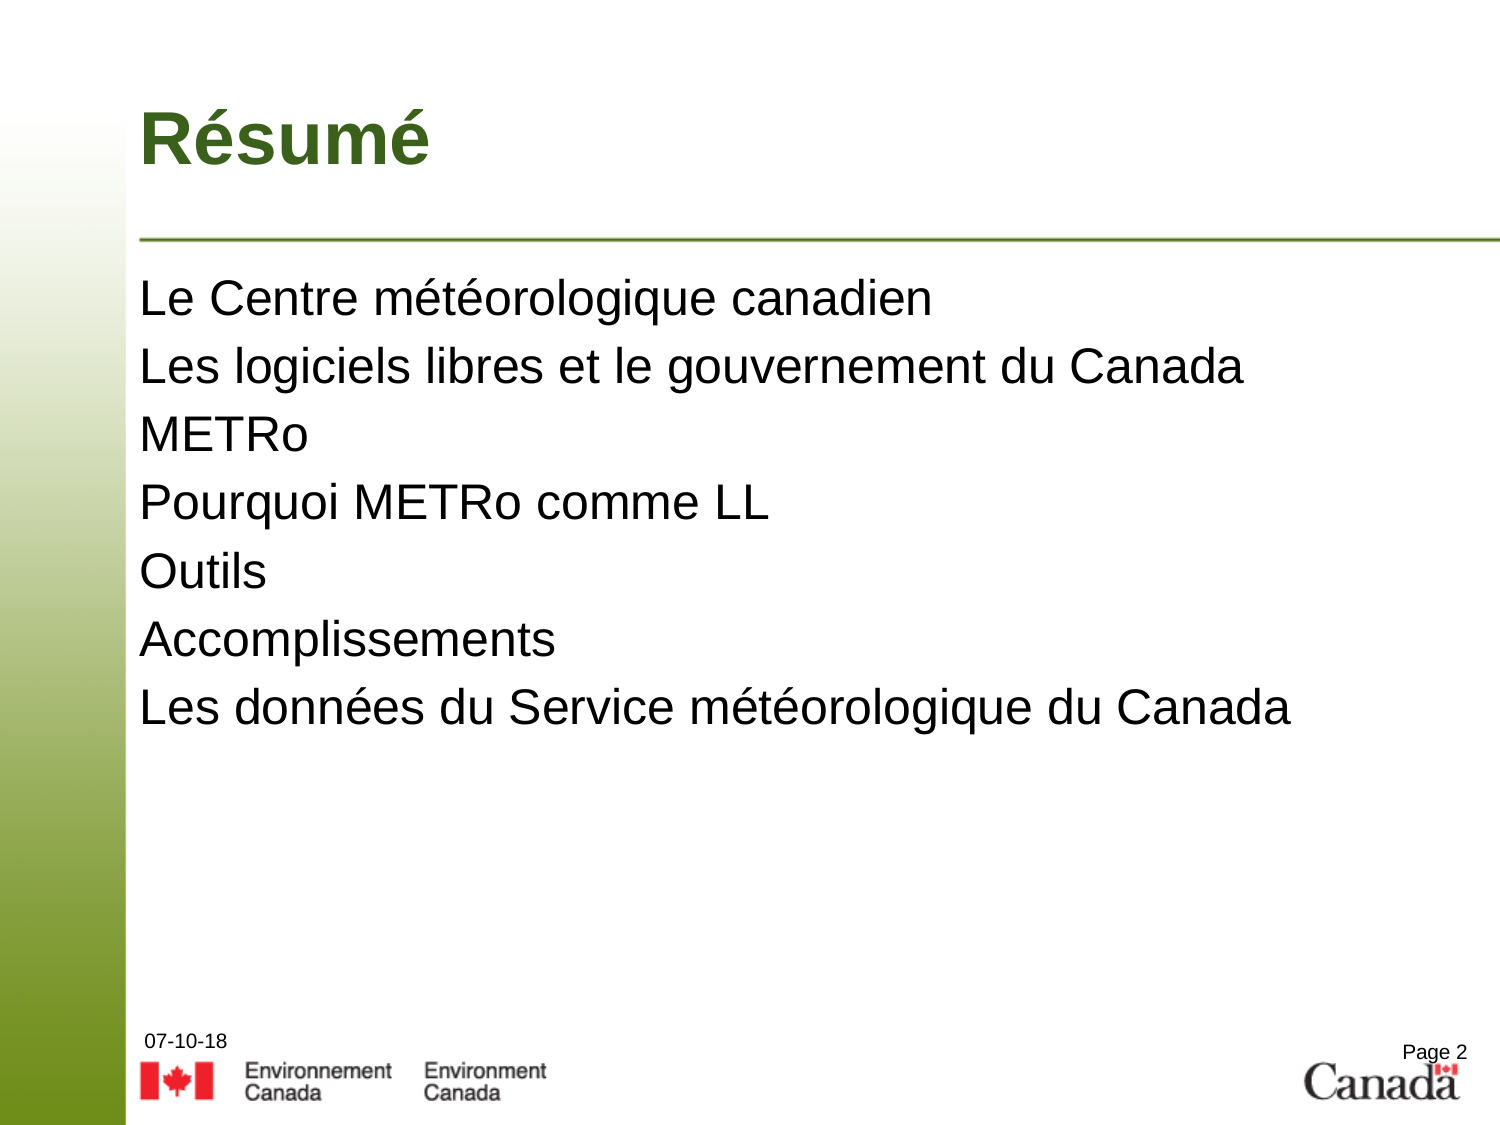

# Résumé
Le Centre météorologique canadien
Les logiciels libres et le gouvernement du Canada
METRo
Pourquoi METRo comme LL
Outils
Accomplissements
Les données du Service météorologique du Canada